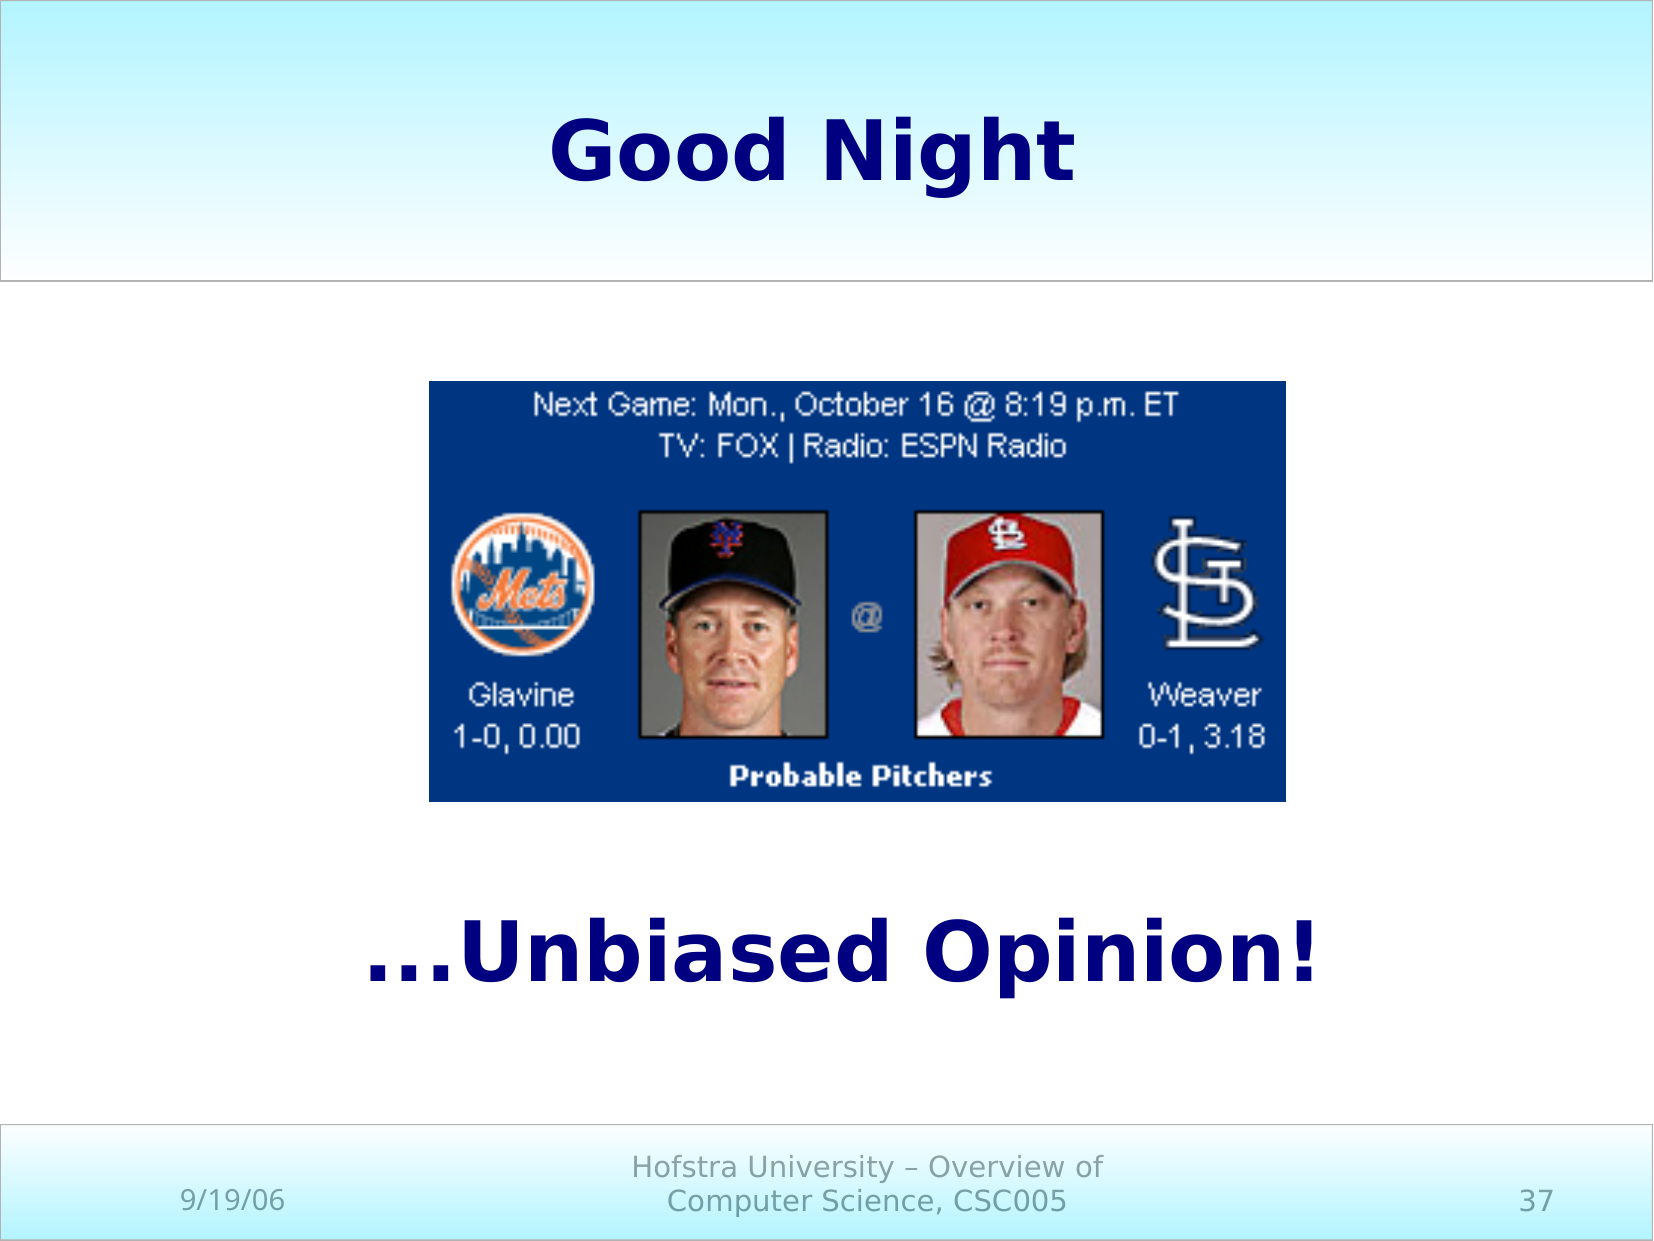

# Good Night
...Unbiased Opinion!
09/27/06
37